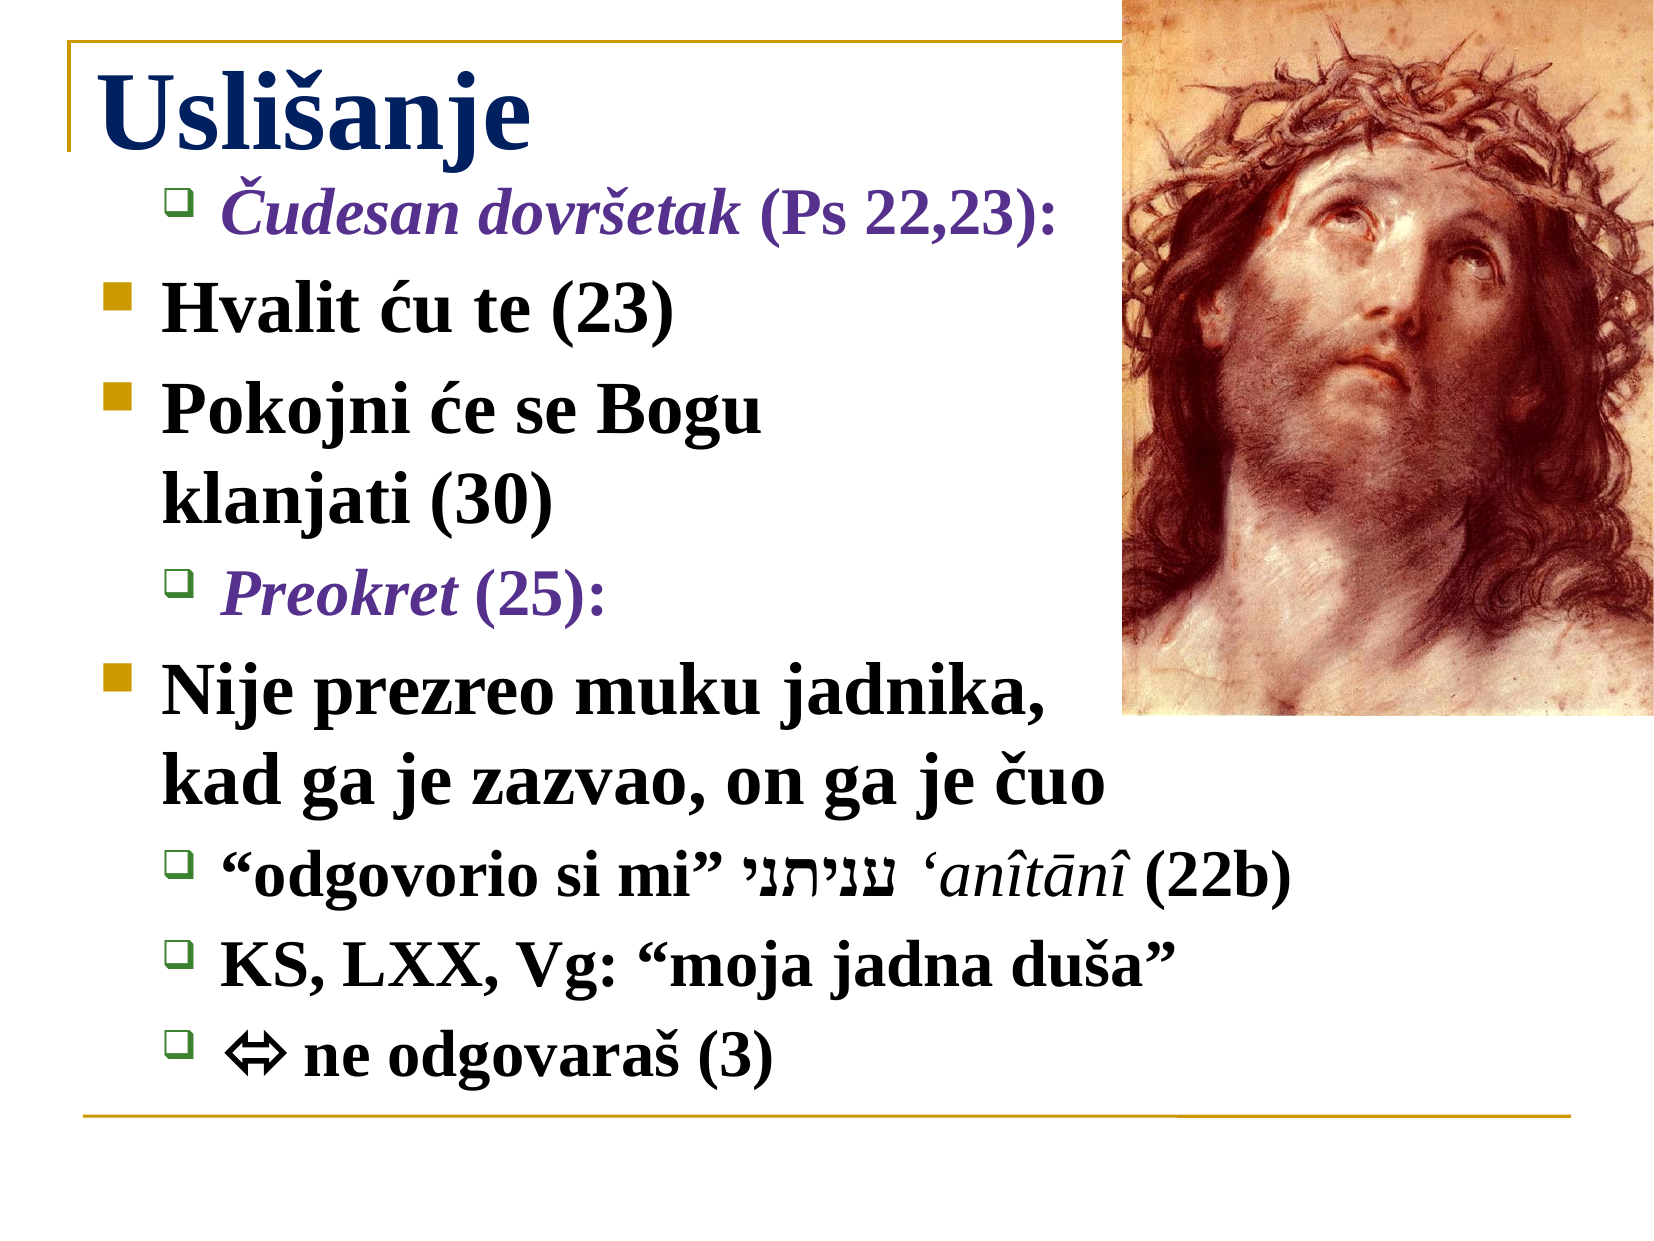

# Uslišanje
Čudesan dovršetak (Ps 22,23):
Hvalit ću te (23)
Pokojni će se Bogu
klanjati (30)
Preokret (25):
Nije prezreo muku jadnika,
kad ga je zazvao, on ga je čuo
“odgovorio si mi” עניתני ‘anîtānî (22b)
KS, LXX, Vg: “moja jadna duša”
 ne odgovaraš (3)